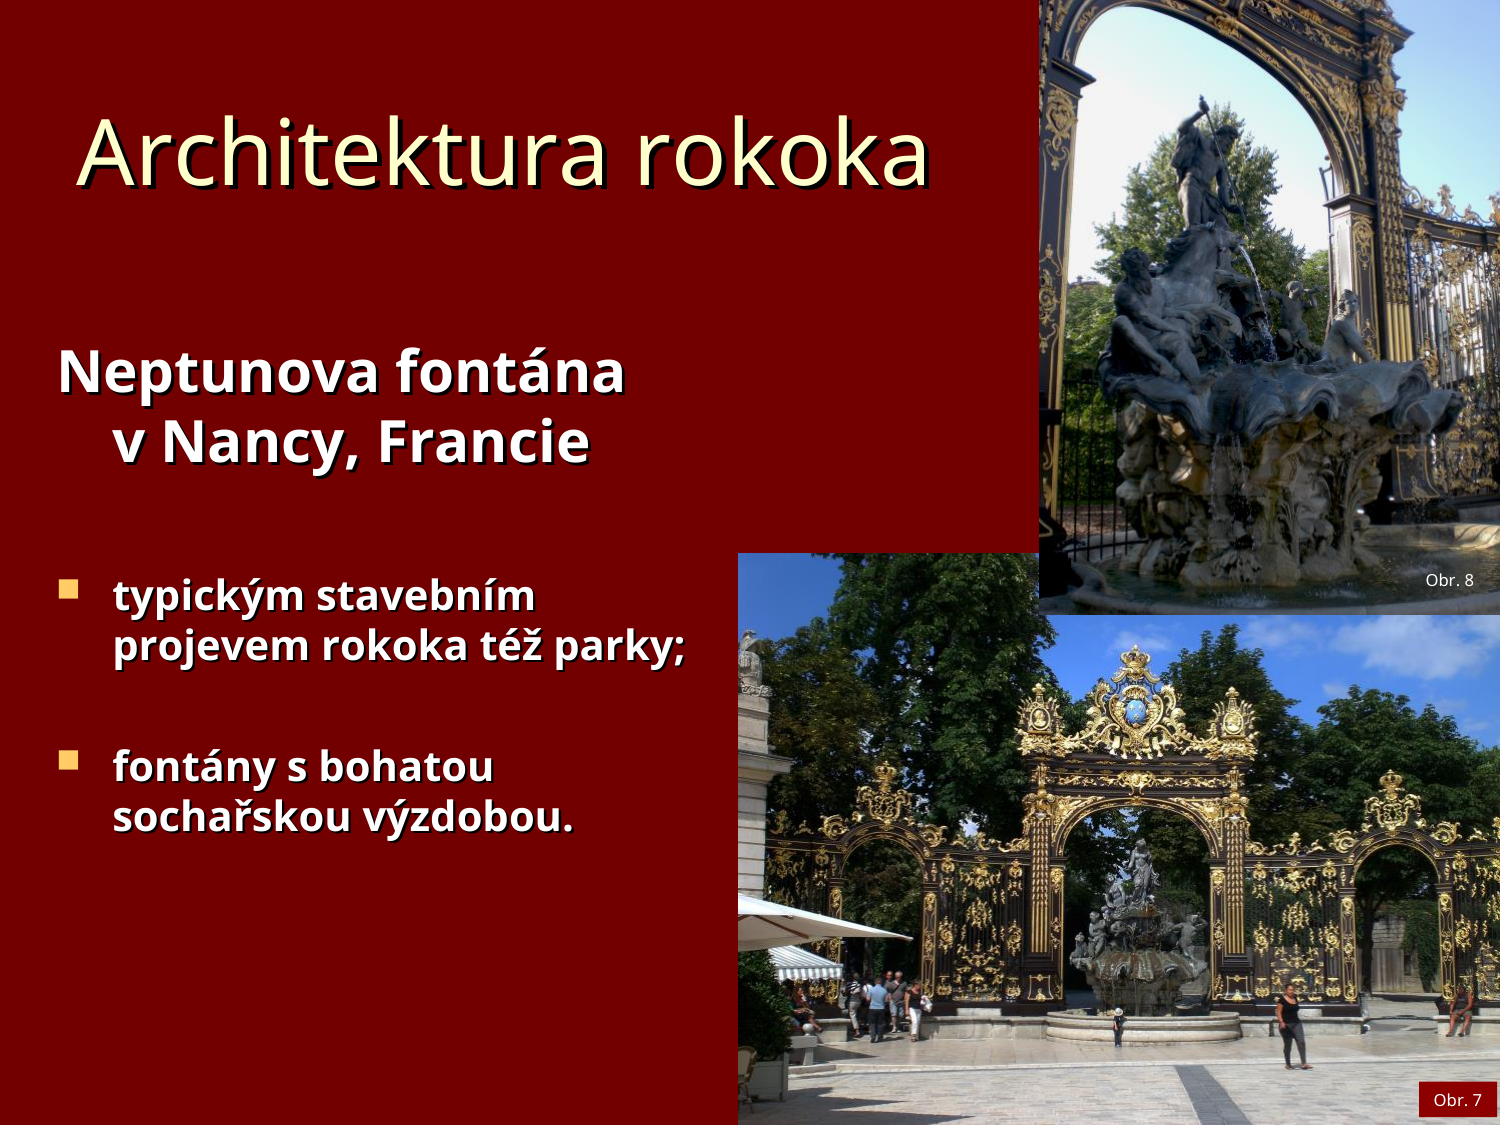

# Architektura rokoka
Neptunova fontána v Nancy, Francie
typickým stavebním projevem rokoka též parky;
fontány s bohatou sochařskou výzdobou.
Obr. 8
Obr. 7